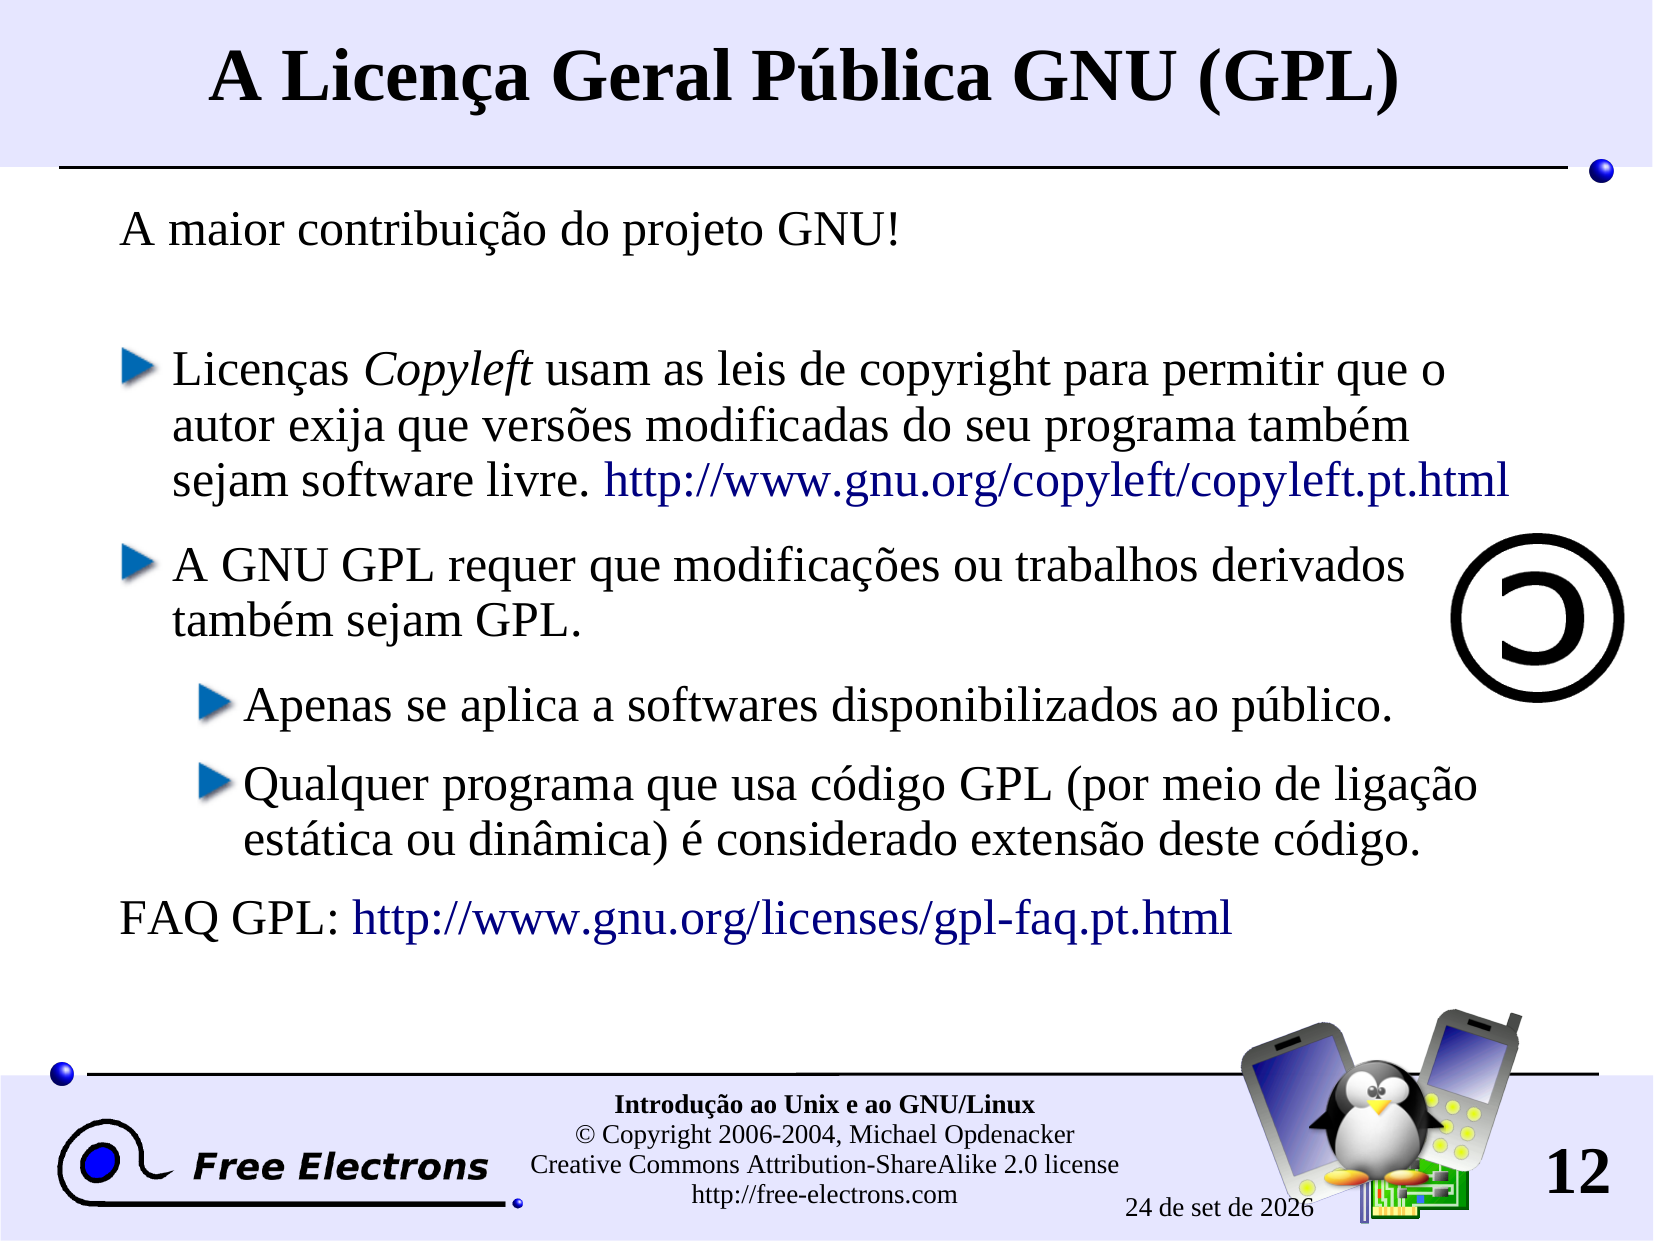

# A Licença Geral Pública GNU (GPL)
A maior contribuição do projeto GNU!
Licenças Copyleft usam as leis de copyright para permitir que o autor exija que versões modificadas do seu programa também sejam software livre. http://www.gnu.org/copyleft/copyleft.pt.html
A GNU GPL requer que modificações ou trabalhos derivados também sejam GPL.
Apenas se aplica a softwares disponibilizados ao público.
Qualquer programa que usa código GPL (por meio de ligação estática ou dinâmica) é considerado extensão deste código.
FAQ GPL: http://www.gnu.org/licenses/gpl-faq.pt.html